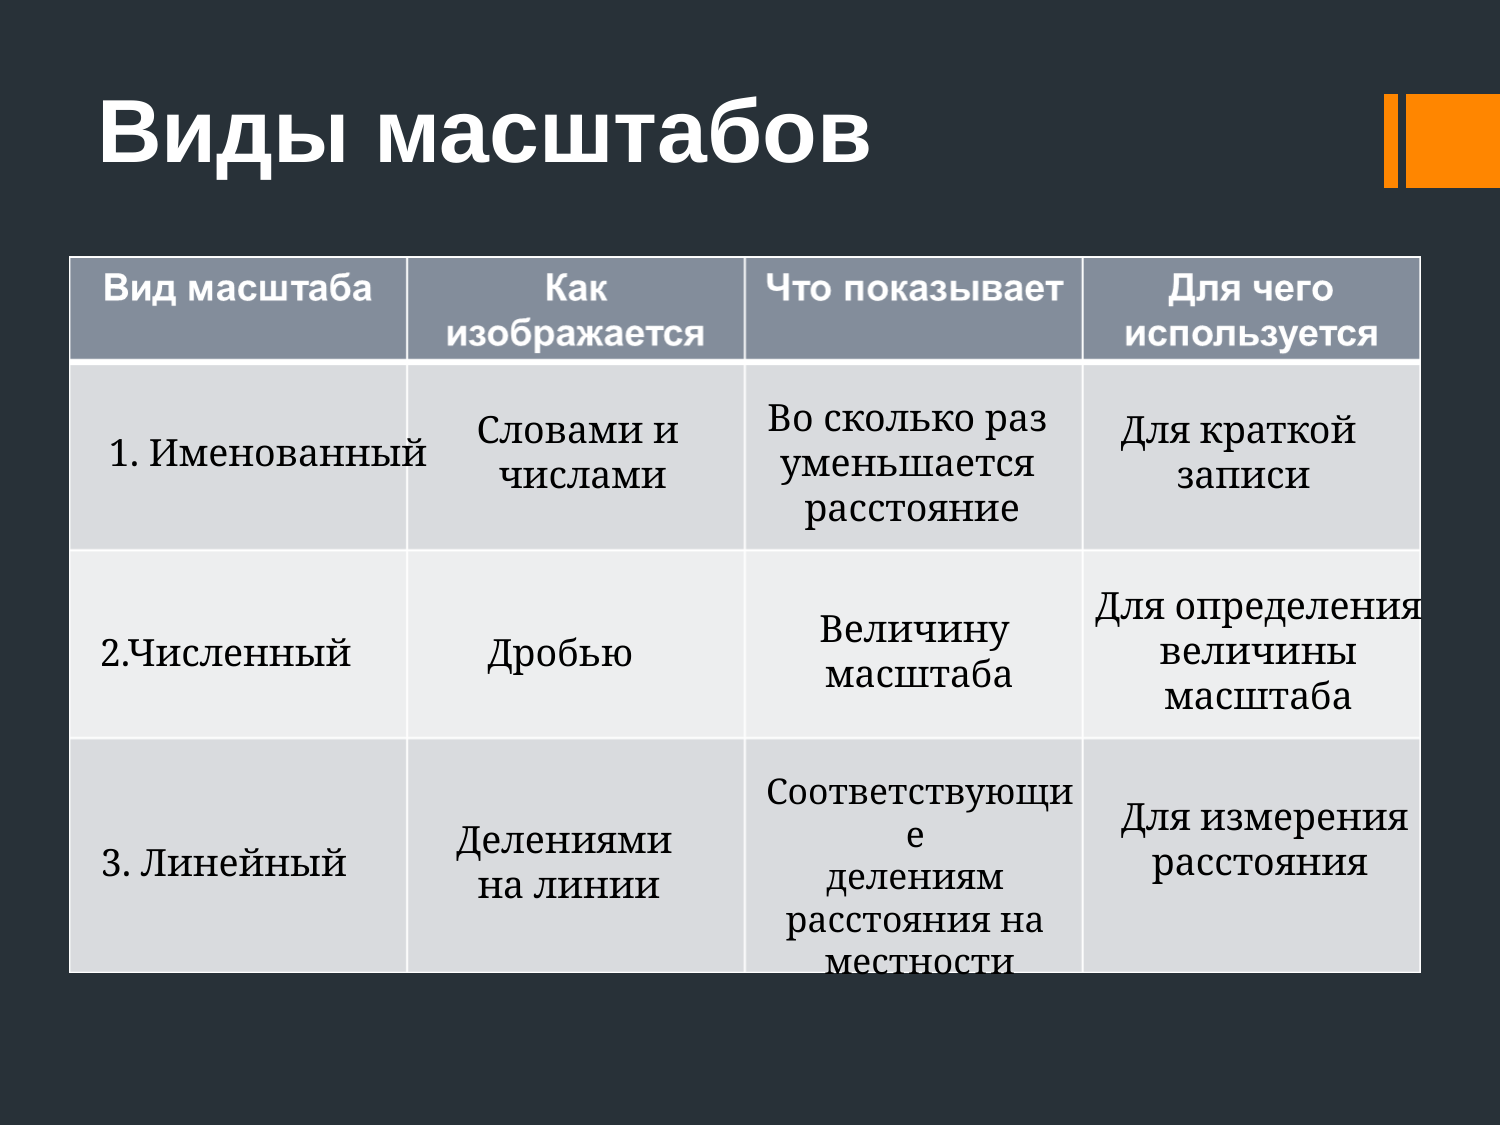

# Виды масштабов
Во сколько раз
уменьшается
расстояние
Словами и
числами
Для краткой
записи
1. Именованный
Для определения
величины
масштаба
Величину
масштаба
2.Численный
Дробью
Соответствующие
делениям
расстояния на
местности
Для измерения
расстояния
Делениями
на линии
3. Линейный